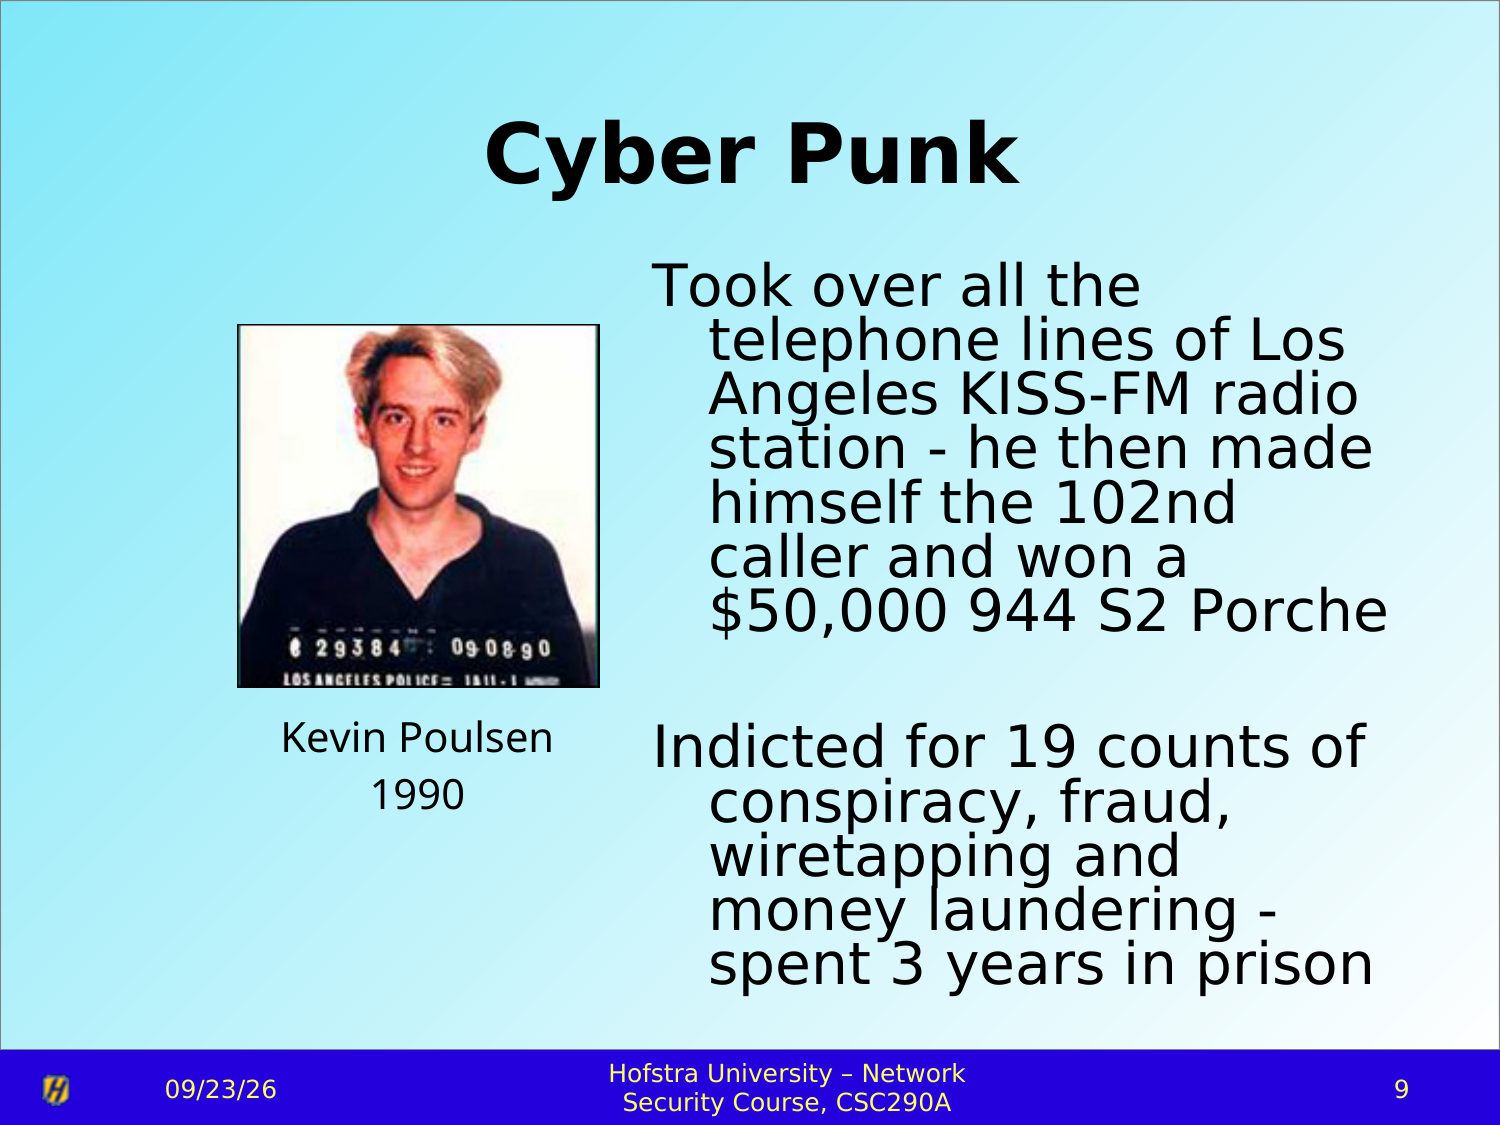

# Cyber Punk
Took over all the telephone lines of Los Angeles KISS-FM radio station - he then made himself the 102nd caller and won a $50,000 944 S2 Porche
Indicted for 19 counts of conspiracy, fraud, wiretapping and money laundering - spent 3 years in prison
Kevin Poulsen
1990
9